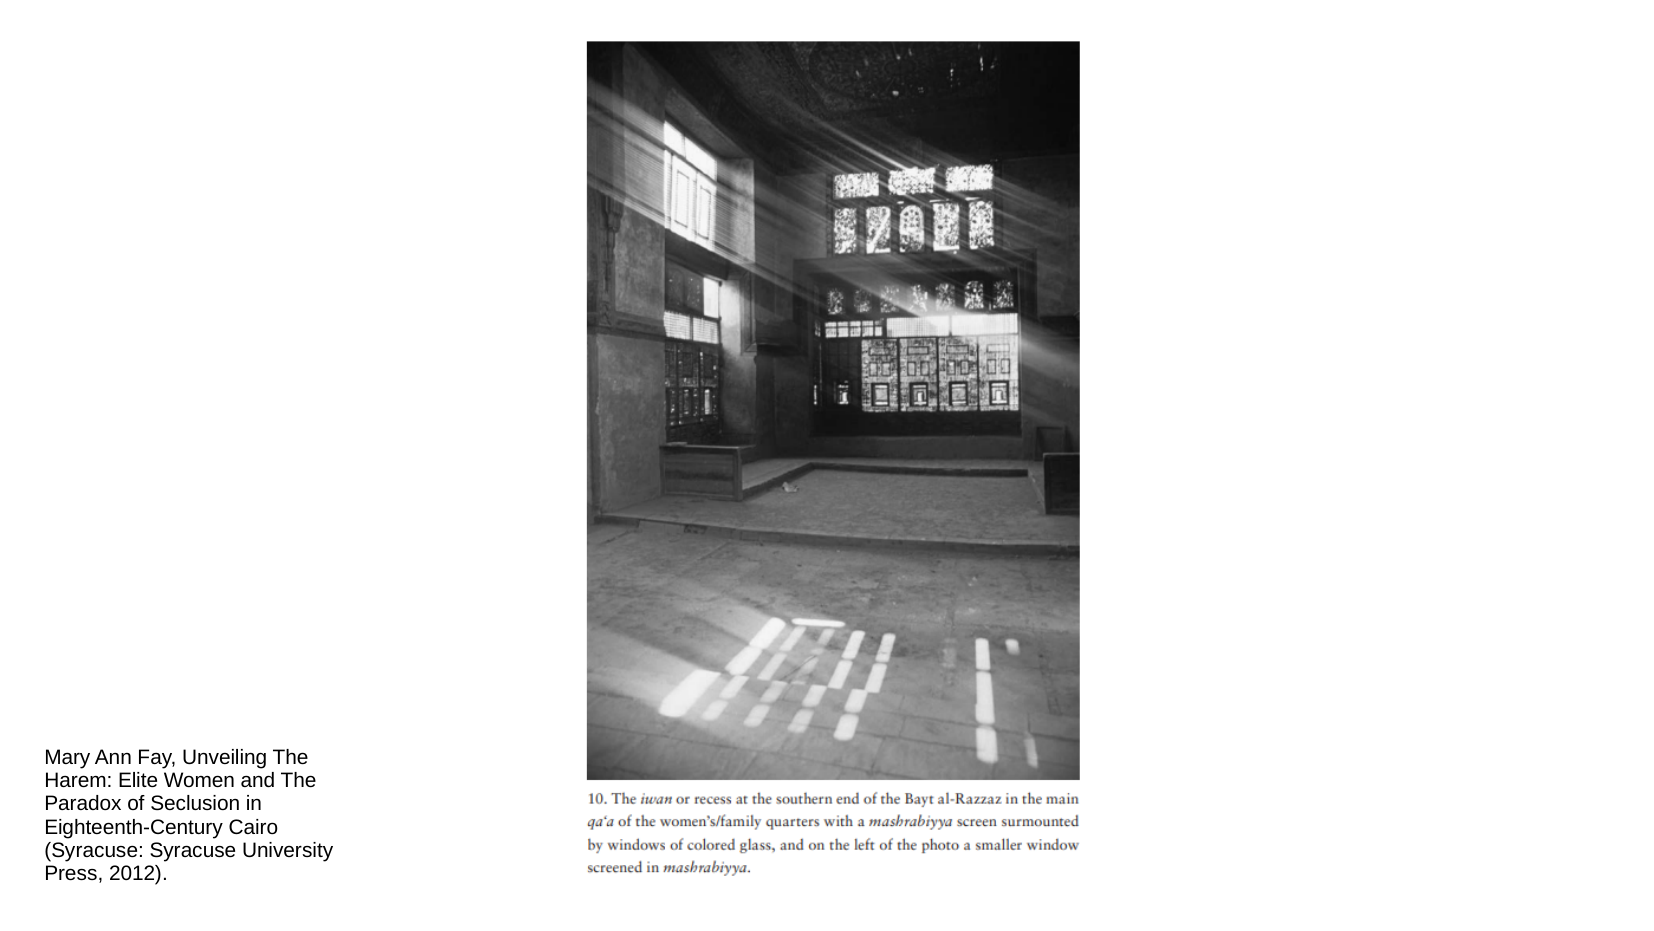

Mary Ann Fay, Unveiling The Harem: Elite Women and The Paradox of Seclusion in Eighteenth-Century Cairo (Syracuse: Syracuse University Press, 2012).